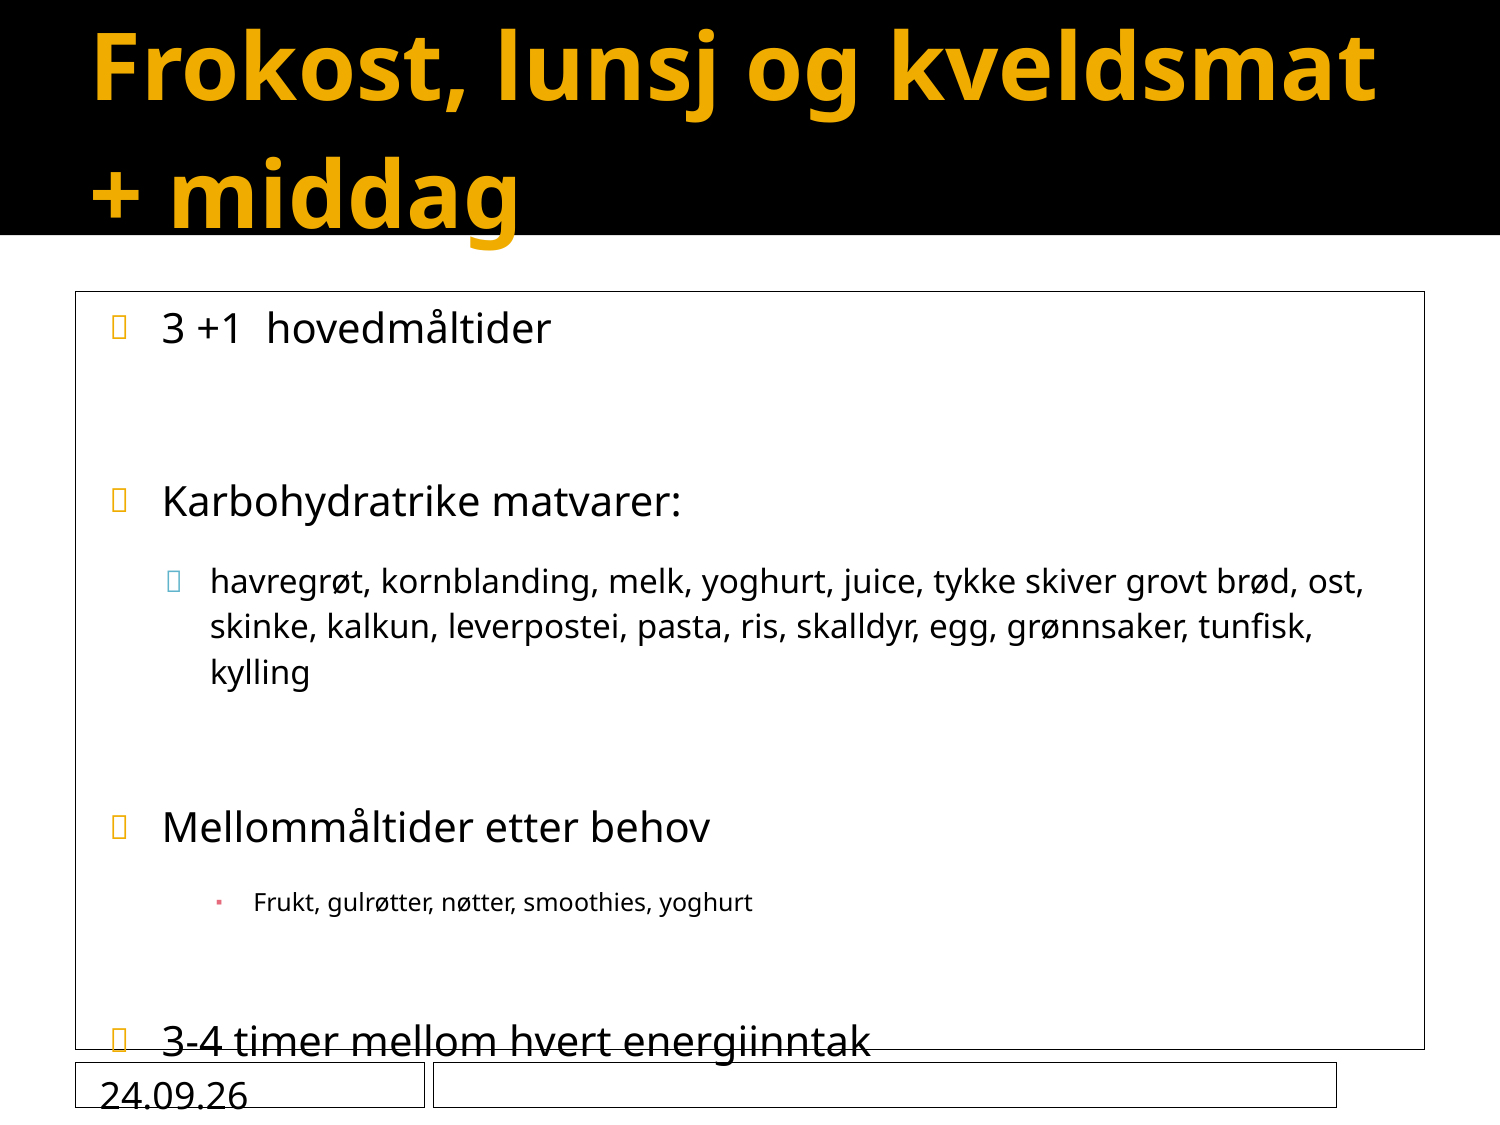

# Frokost, lunsj og kveldsmat + middag
3 +1 hovedmåltider
Karbohydratrike matvarer:
havregrøt, kornblanding, melk, yoghurt, juice, tykke skiver grovt brød, ost, skinke, kalkun, leverpostei, pasta, ris, skalldyr, egg, grønnsaker, tunfisk, kylling
Mellommåltider etter behov
Frukt, gulrøtter, nøtter, smoothies, yoghurt
3-4 timer mellom hvert energiinntak
Hyppig små måltider er viktig for prestasjon og optimal kroppssammensetning
Små måltider øker opptak av næringsstoffer og minsker risiko for dårlige matvarevalg